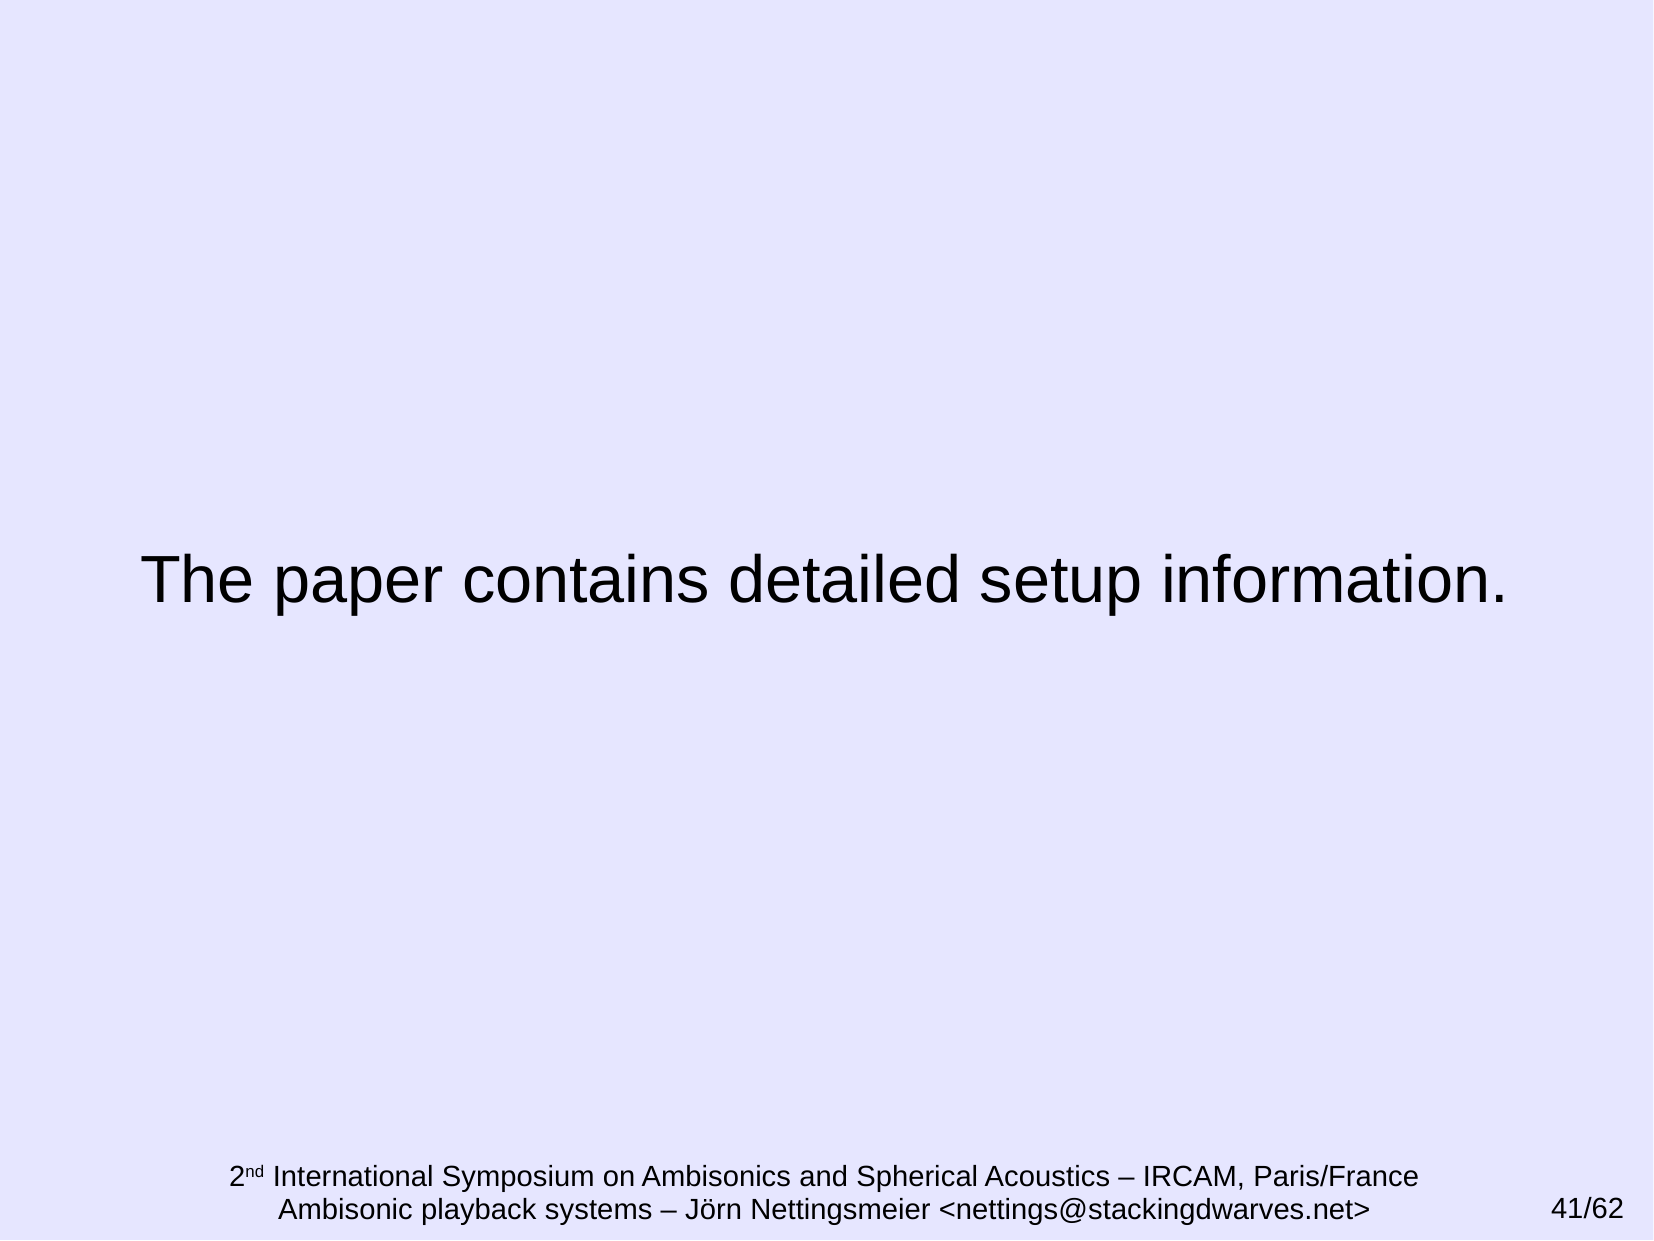

# The paper contains detailed setup information.